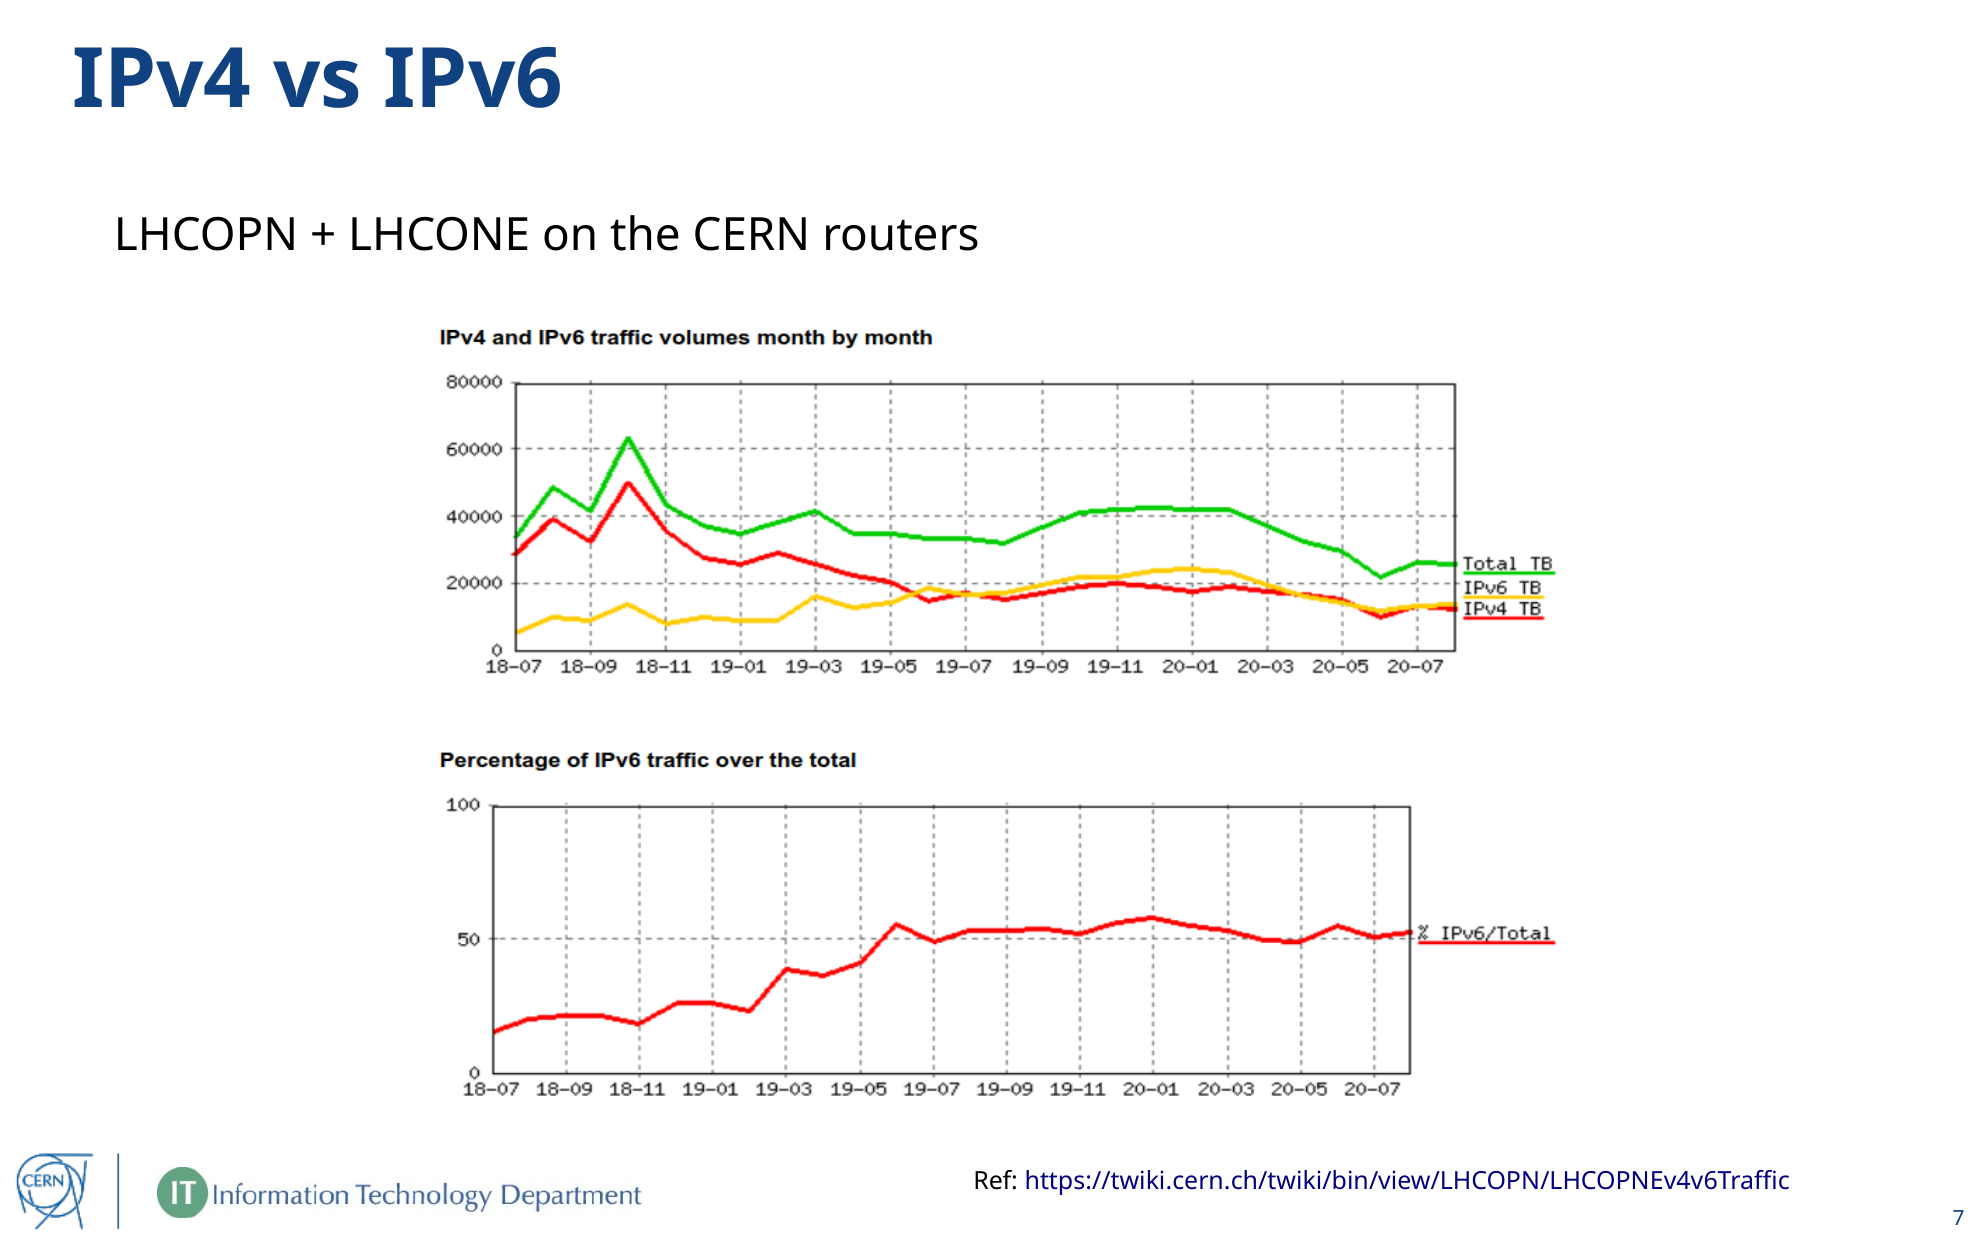

# IPv4 vs IPv6
LHCOPN + LHCONE on the CERN routers
Ref: https://twiki.cern.ch/twiki/bin/view/LHCOPN/LHCOPNEv4v6Traffic